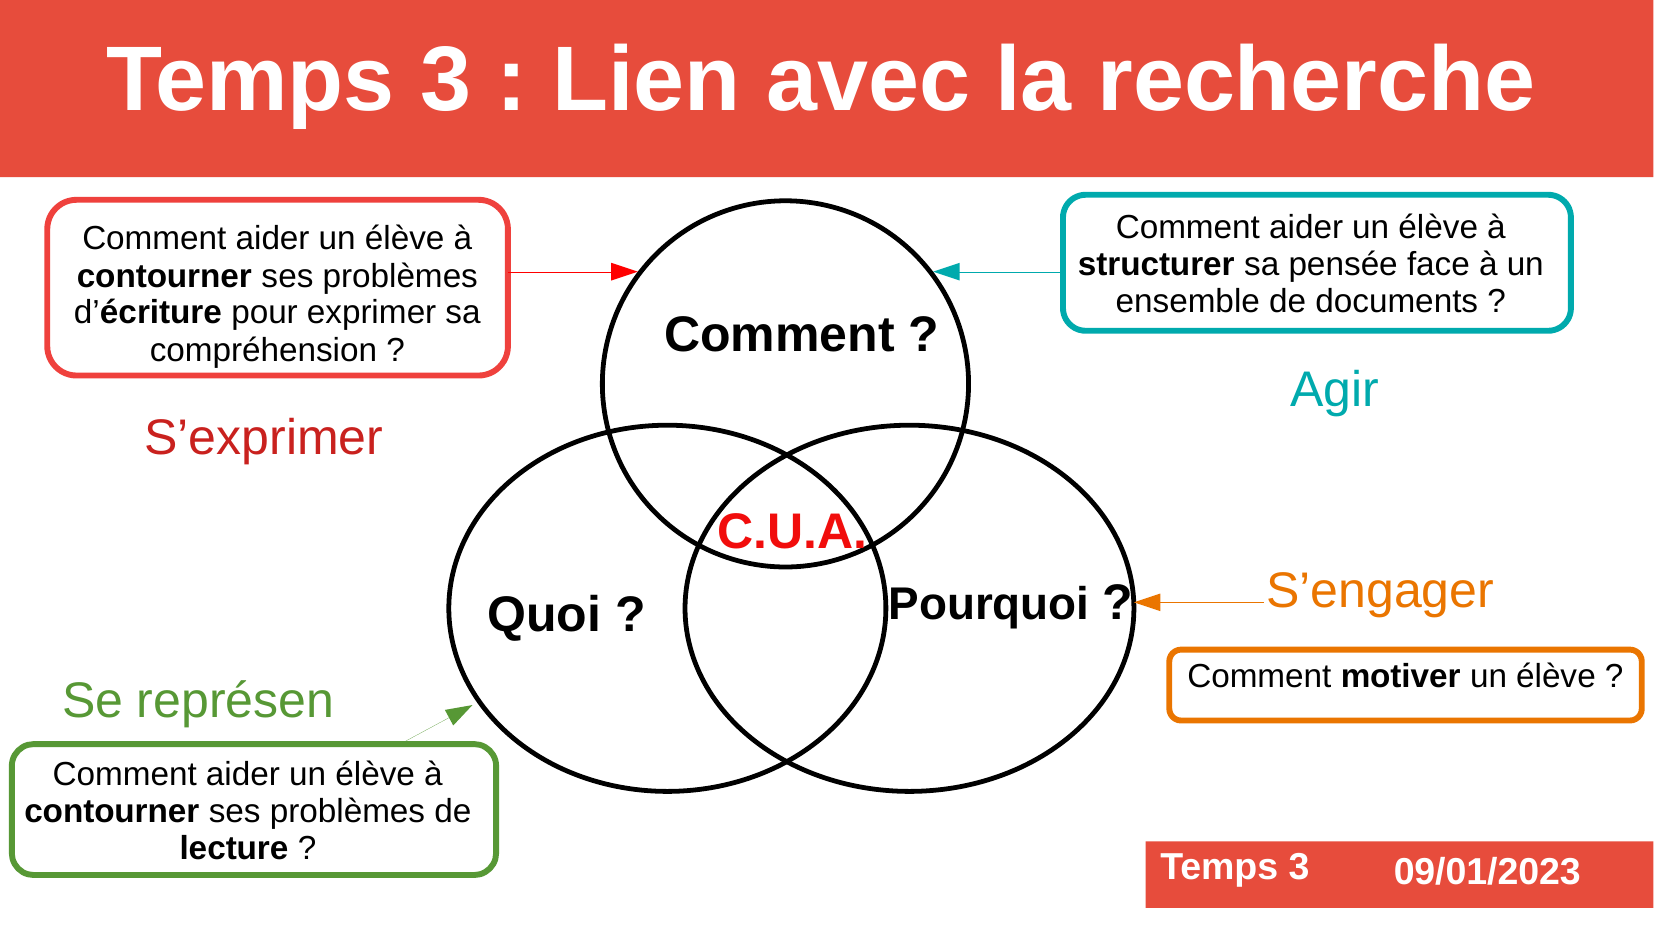

# Temps 3 : Lien avec la recherche
Comment aider un élève à structurer sa pensée face à un ensemble de documents ?
Comment aider un élève à contourner ses problèmes d’écriture pour exprimer sa compréhension ?
Comment ?
Agir
S’exprimer
C.U.A.
S’engager
Pourquoi ?
Quoi ?
Comment motiver un élève ?
Se représen
Comment aider un élève à contourner ses problèmes de lecture ?
Temps 3